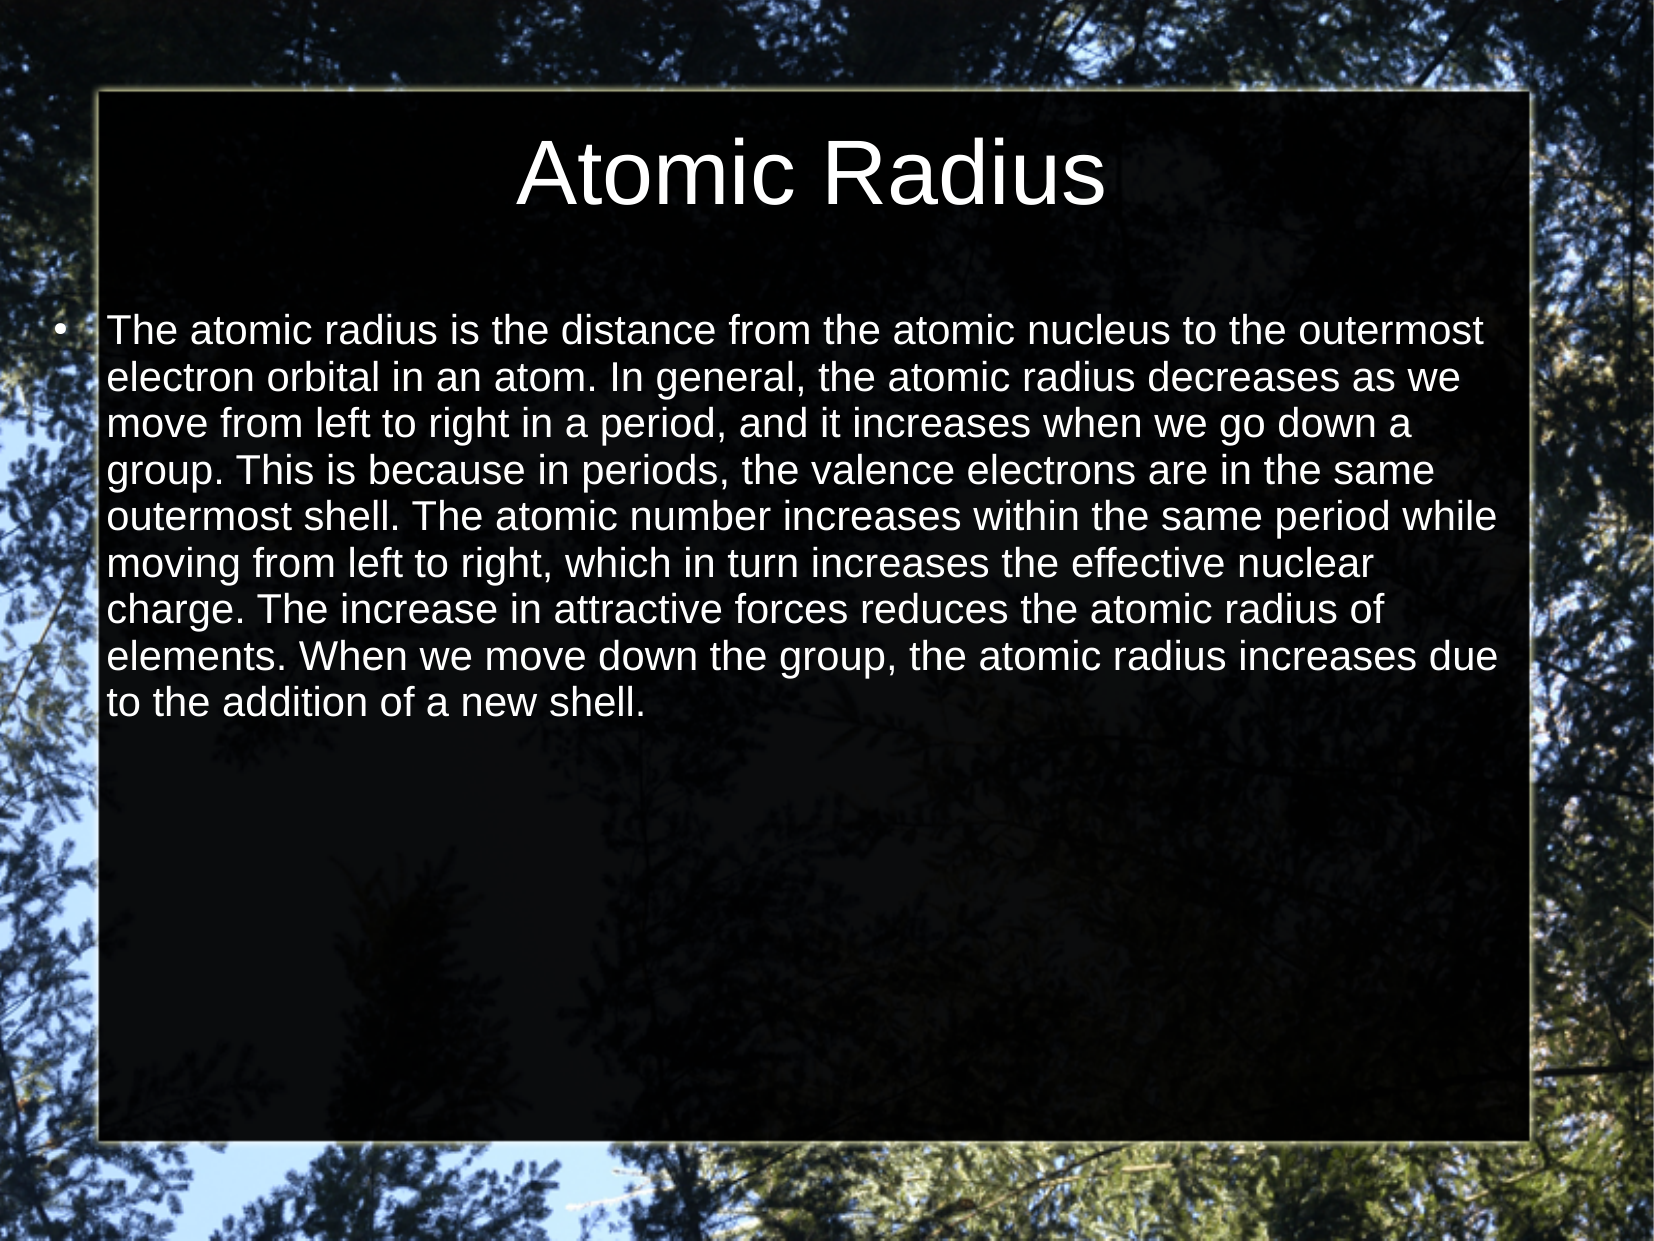

# Atomic Radius
The atomic radius is the distance from the atomic nucleus to the outermost electron orbital in an atom. In general, the atomic radius decreases as we move from left to right in a period, and it increases when we go down a group. This is because in periods, the valence electrons are in the same outermost shell. The atomic number increases within the same period while moving from left to right, which in turn increases the effective nuclear charge. The increase in attractive forces reduces the atomic radius of elements. When we move down the group, the atomic radius increases due to the addition of a new shell.